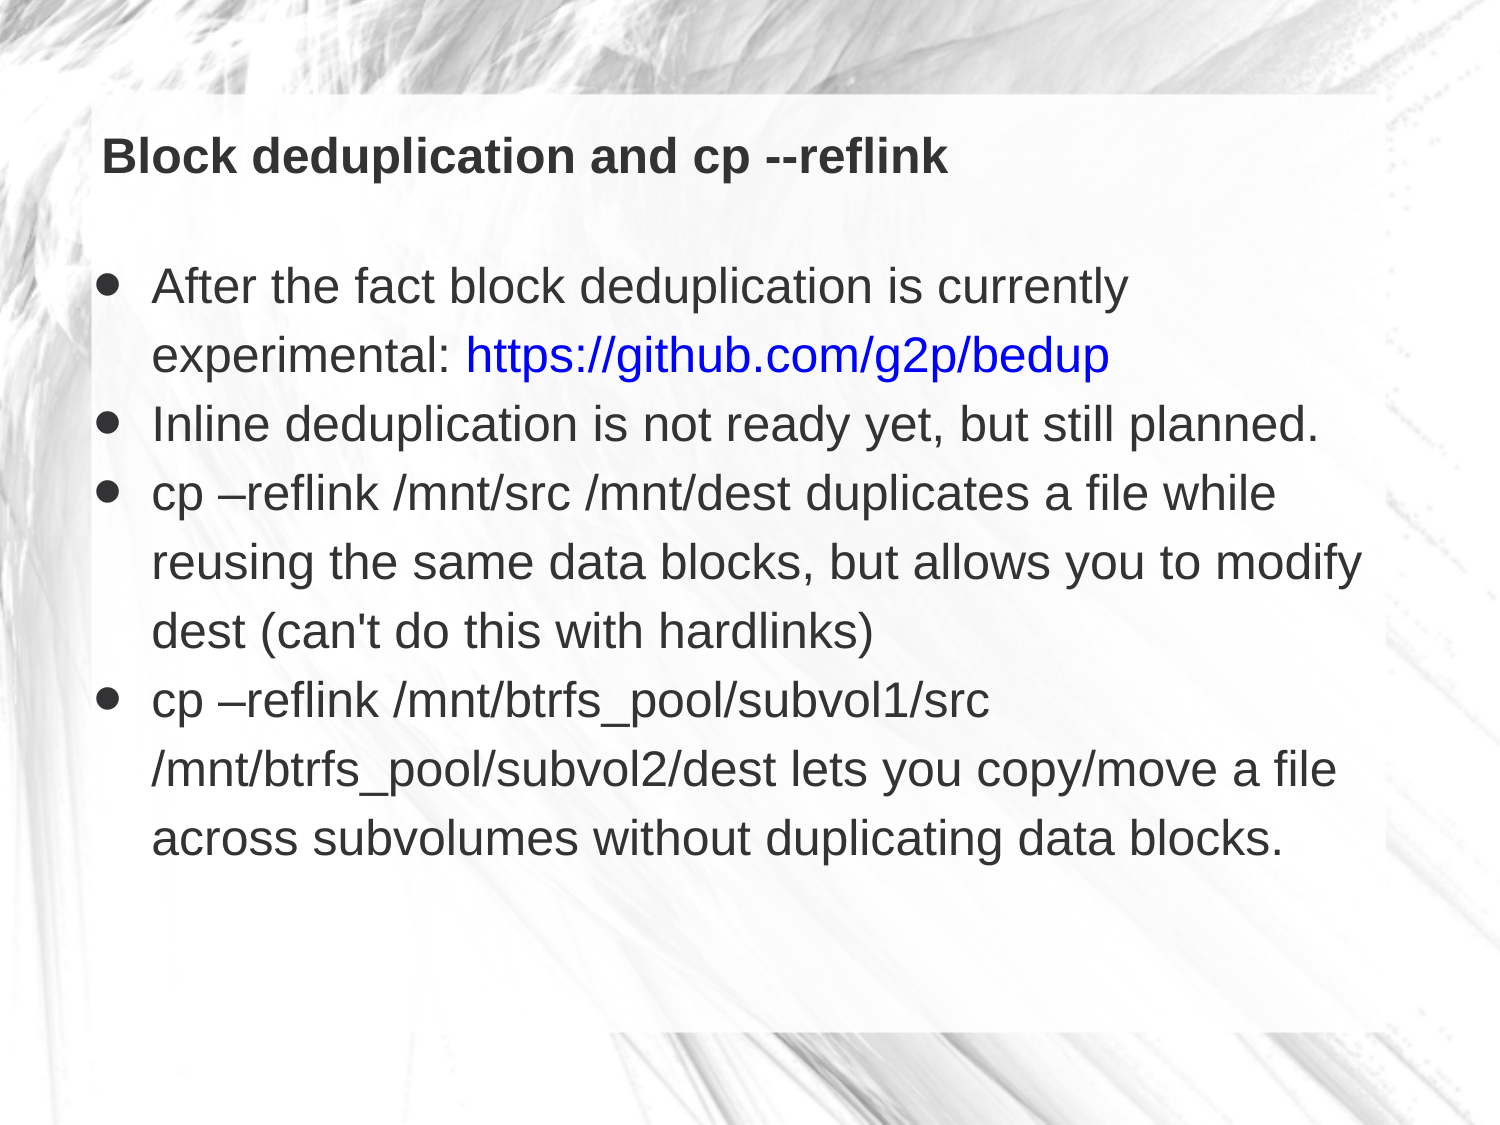

# Block deduplication and cp --reflink
After the fact block deduplication is currently experimental: https://github.com/g2p/bedup
Inline deduplication is not ready yet, but still planned.
cp –reflink /mnt/src /mnt/dest duplicates a file while reusing the same data blocks, but allows you to modify dest (can't do this with hardlinks)
cp –reflink /mnt/btrfs_pool/subvol1/src /mnt/btrfs_pool/subvol2/dest lets you copy/move a file across subvolumes without duplicating data blocks.